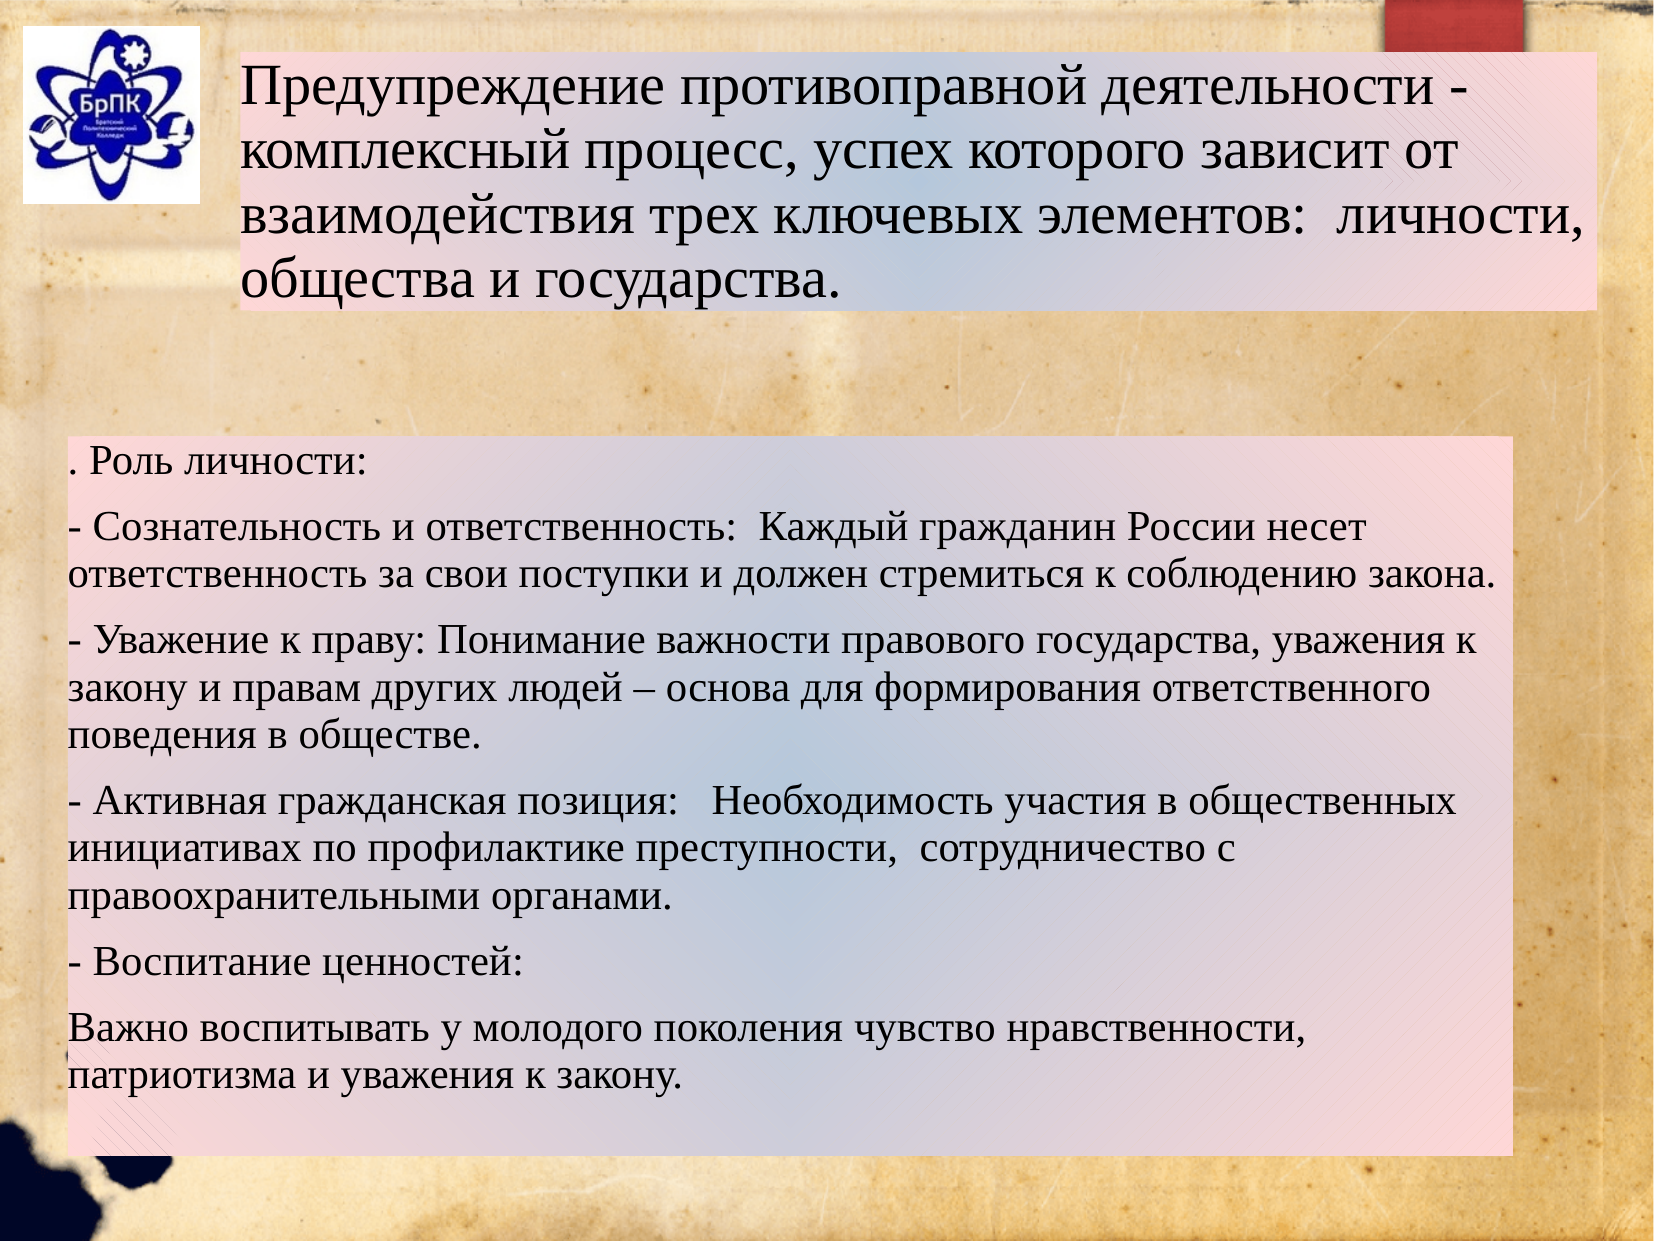

# Предупреждение противоправной деятельности - комплексный процесс, успех которого зависит от взаимодействия трех ключевых элементов: личности, общества и государства.
. Роль личности:
- Сознательность и ответственность: Каждый гражданин России несет ответственность за свои поступки и должен стремиться к соблюдению закона.
- Уважение к праву: Понимание важности правового государства, уважения к закону и правам других людей – основа для формирования ответственного поведения в обществе.
- Активная гражданская позиция: Необходимость участия в общественных инициативах по профилактике преступности, сотрудничество с правоохранительными органами.
- Воспитание ценностей:
Важно воспитывать у молодого поколения чувство нравственности, патриотизма и уважения к закону.